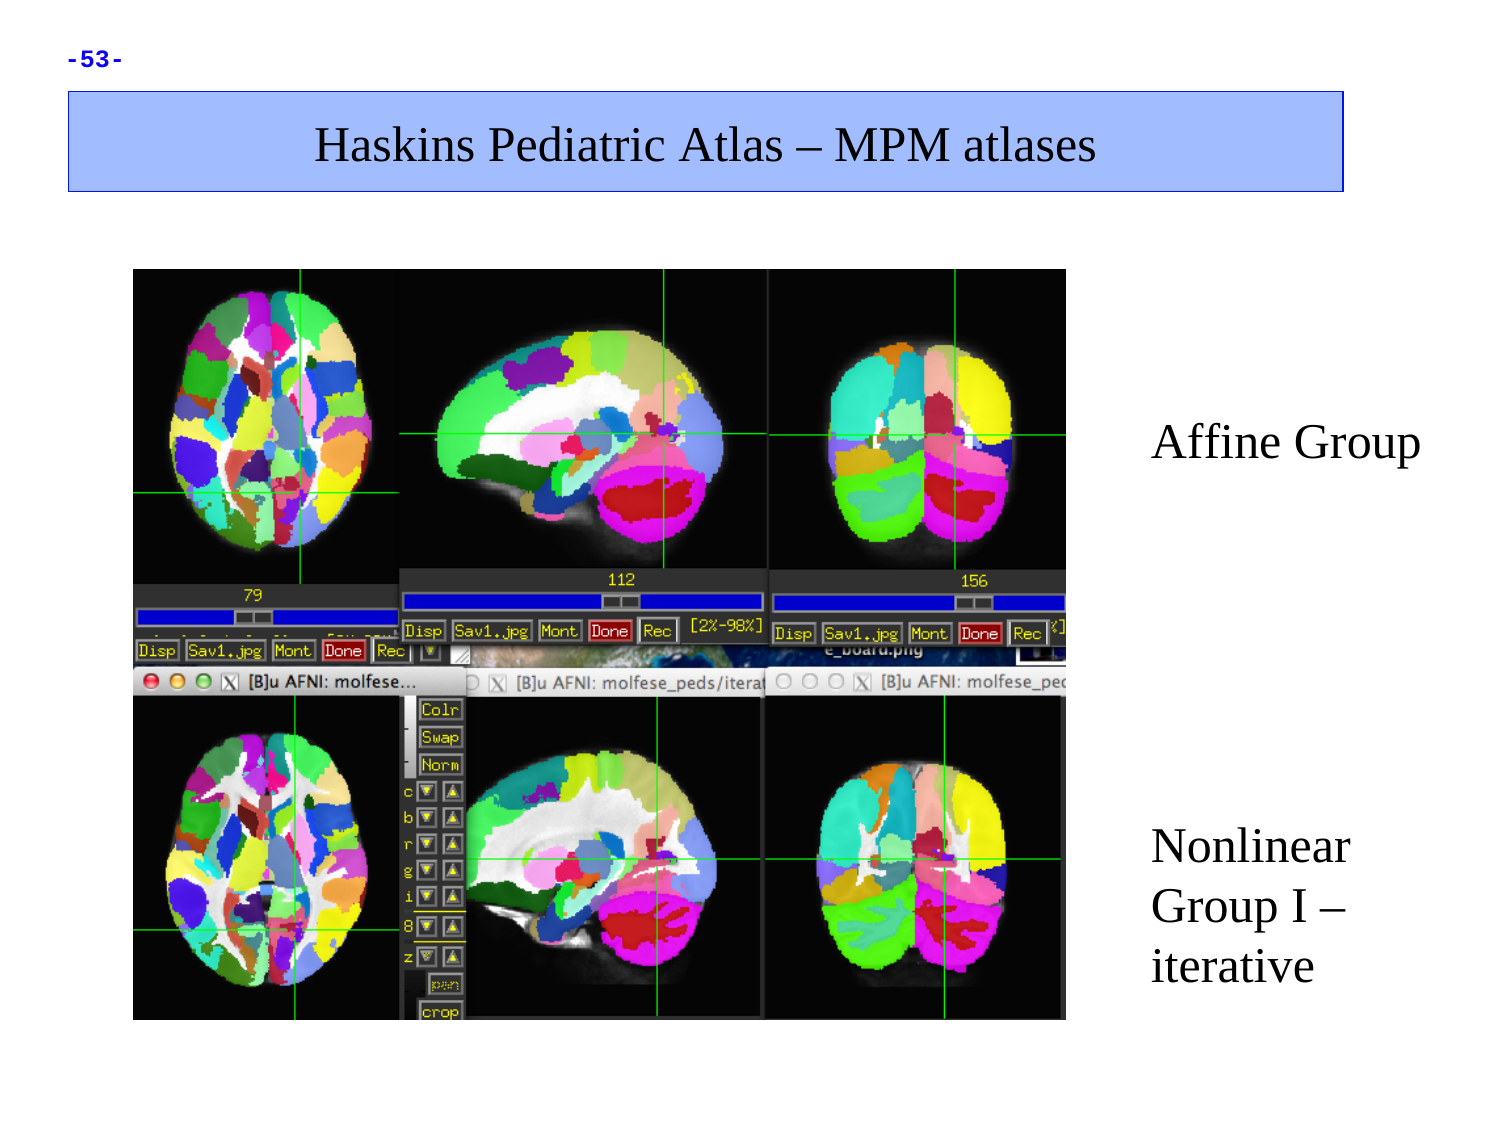

Haskins Pediatric Atlas – MPM atlases
Affine Group
Nonlinear Group I –
iterative